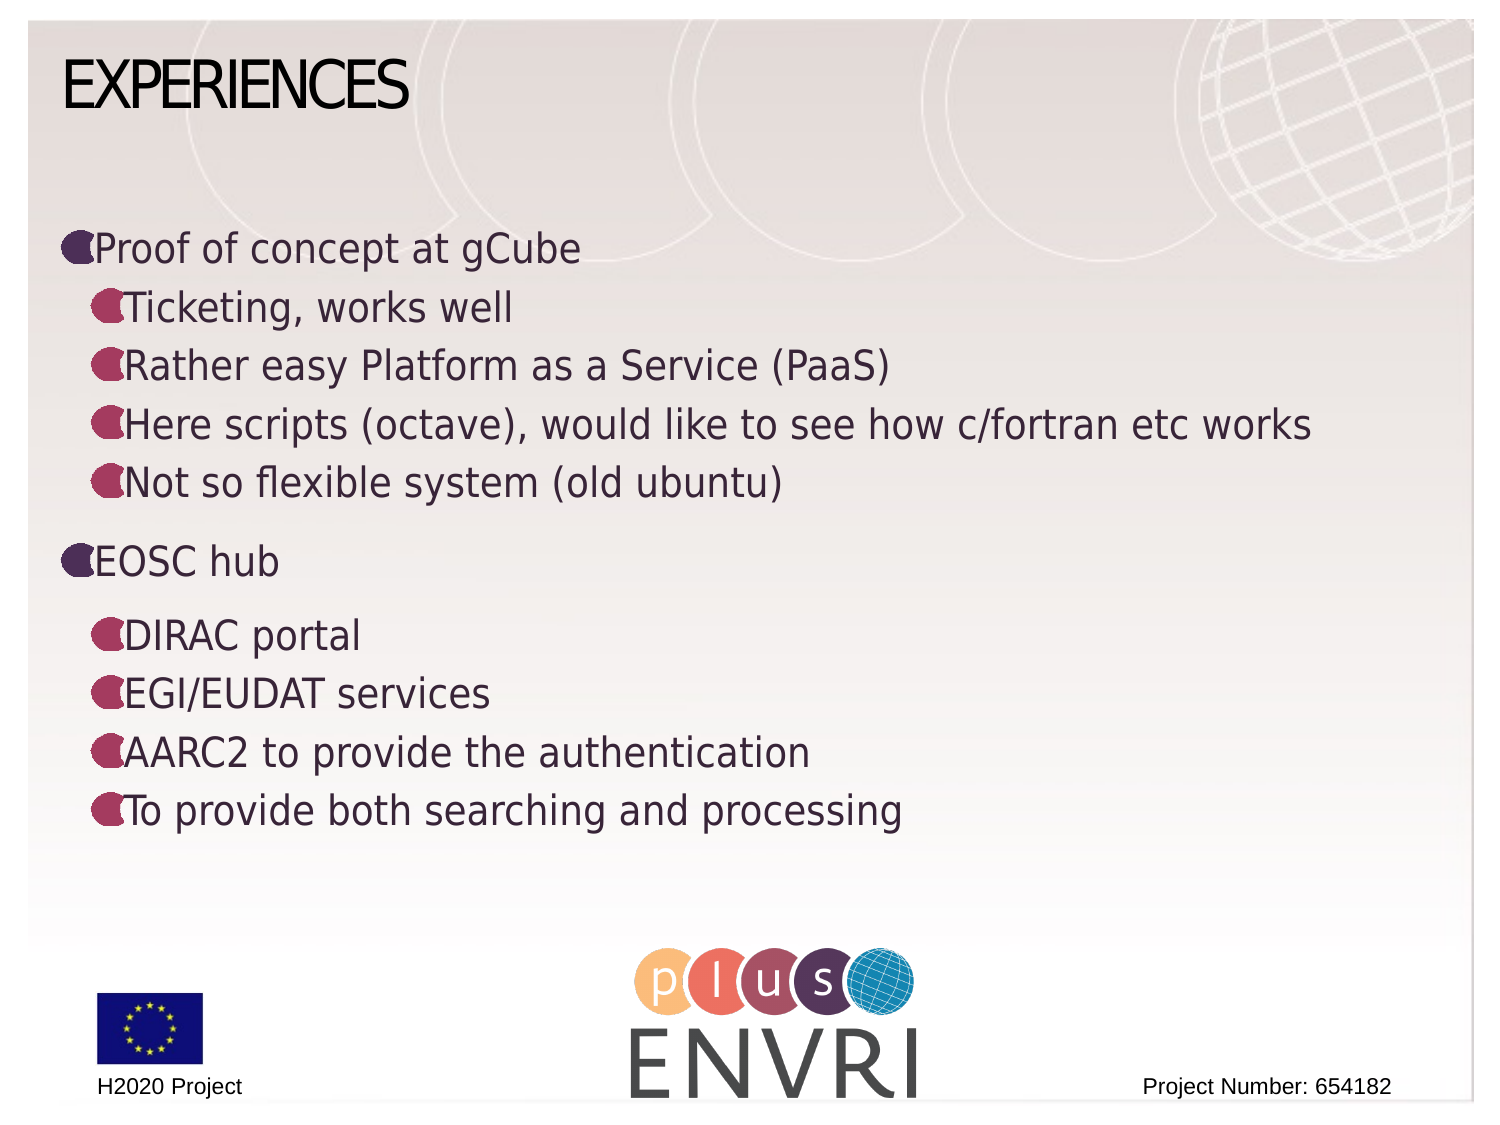

Experiences
# Proof of concept at gCube
Ticketing, works well
Rather easy Platform as a Service (PaaS)
Here scripts (octave), would like to see how c/fortran etc works
Not so flexible system (old ubuntu)
EOSC hub
DIRAC portal
EGI/EUDAT services
AARC2 to provide the authentication
To provide both searching and processing